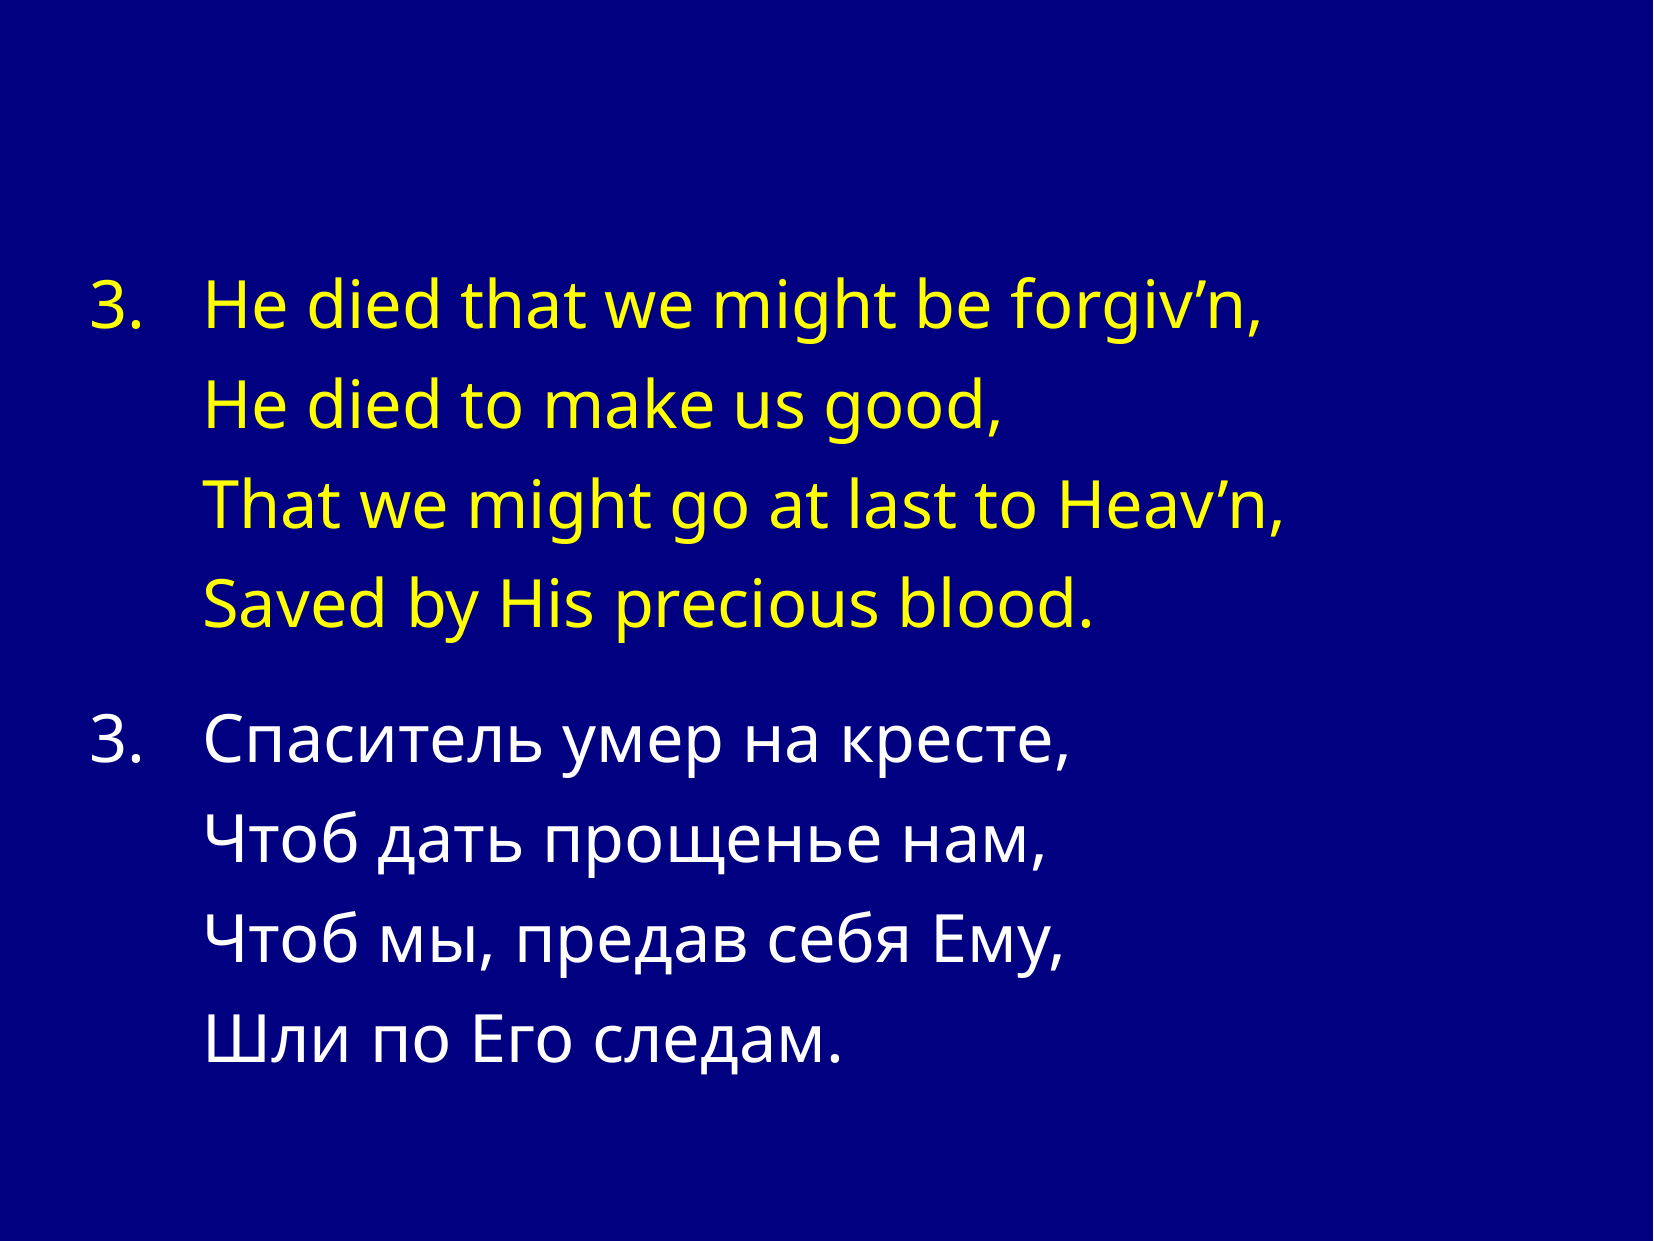

3.	He died that we might be forgiv’n,
	He died to make us good,
	That we might go at last to Heav’n,
	Saved by His precious blood.
3.	Спаситель умер на кресте,
	Чтоб дать прощенье нам,
	Чтоб мы, предав себя Ему,
	Шли по Его следам.